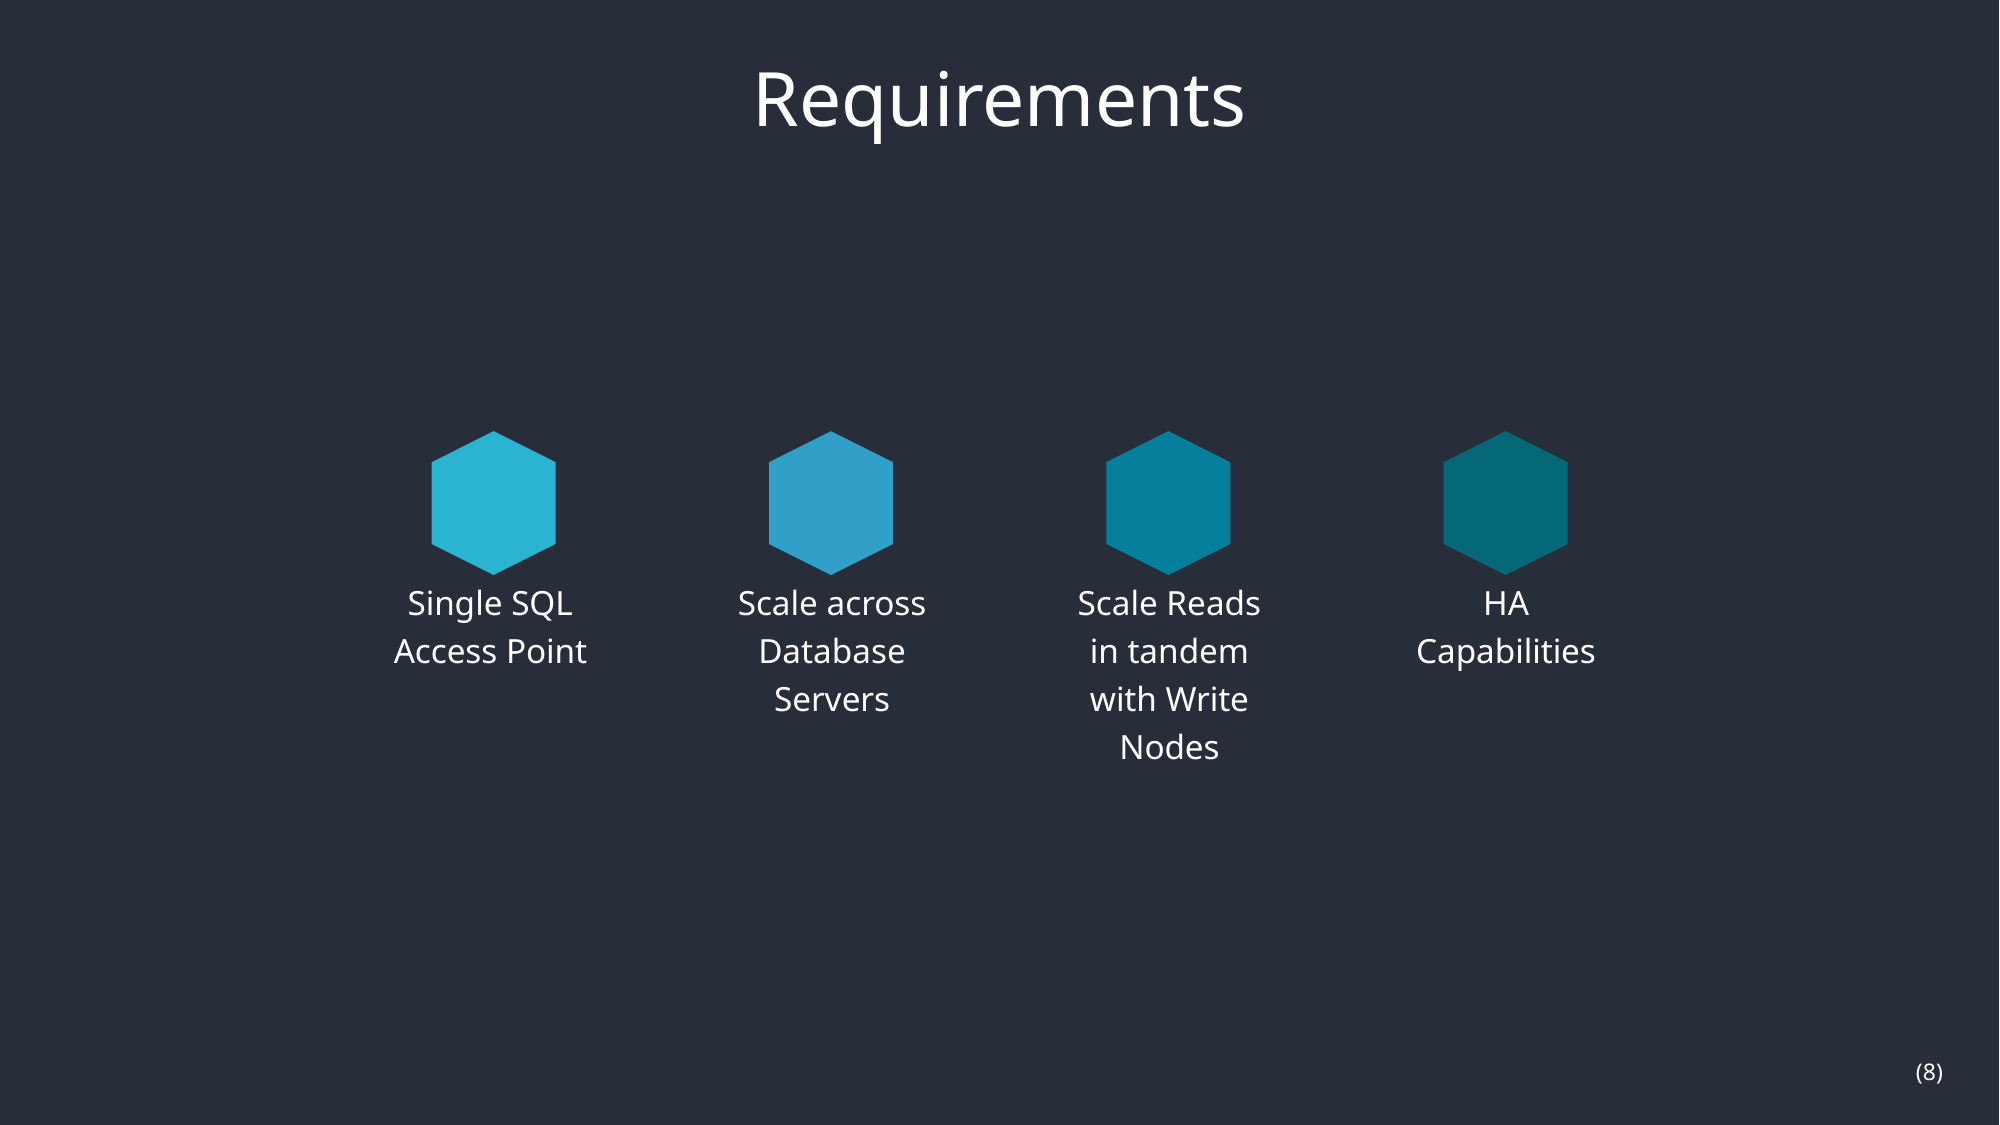

Requirements
Single SQL Access Point
Scale across Database Servers
Scale Reads in tandem with Write Nodes
HA Capabilities